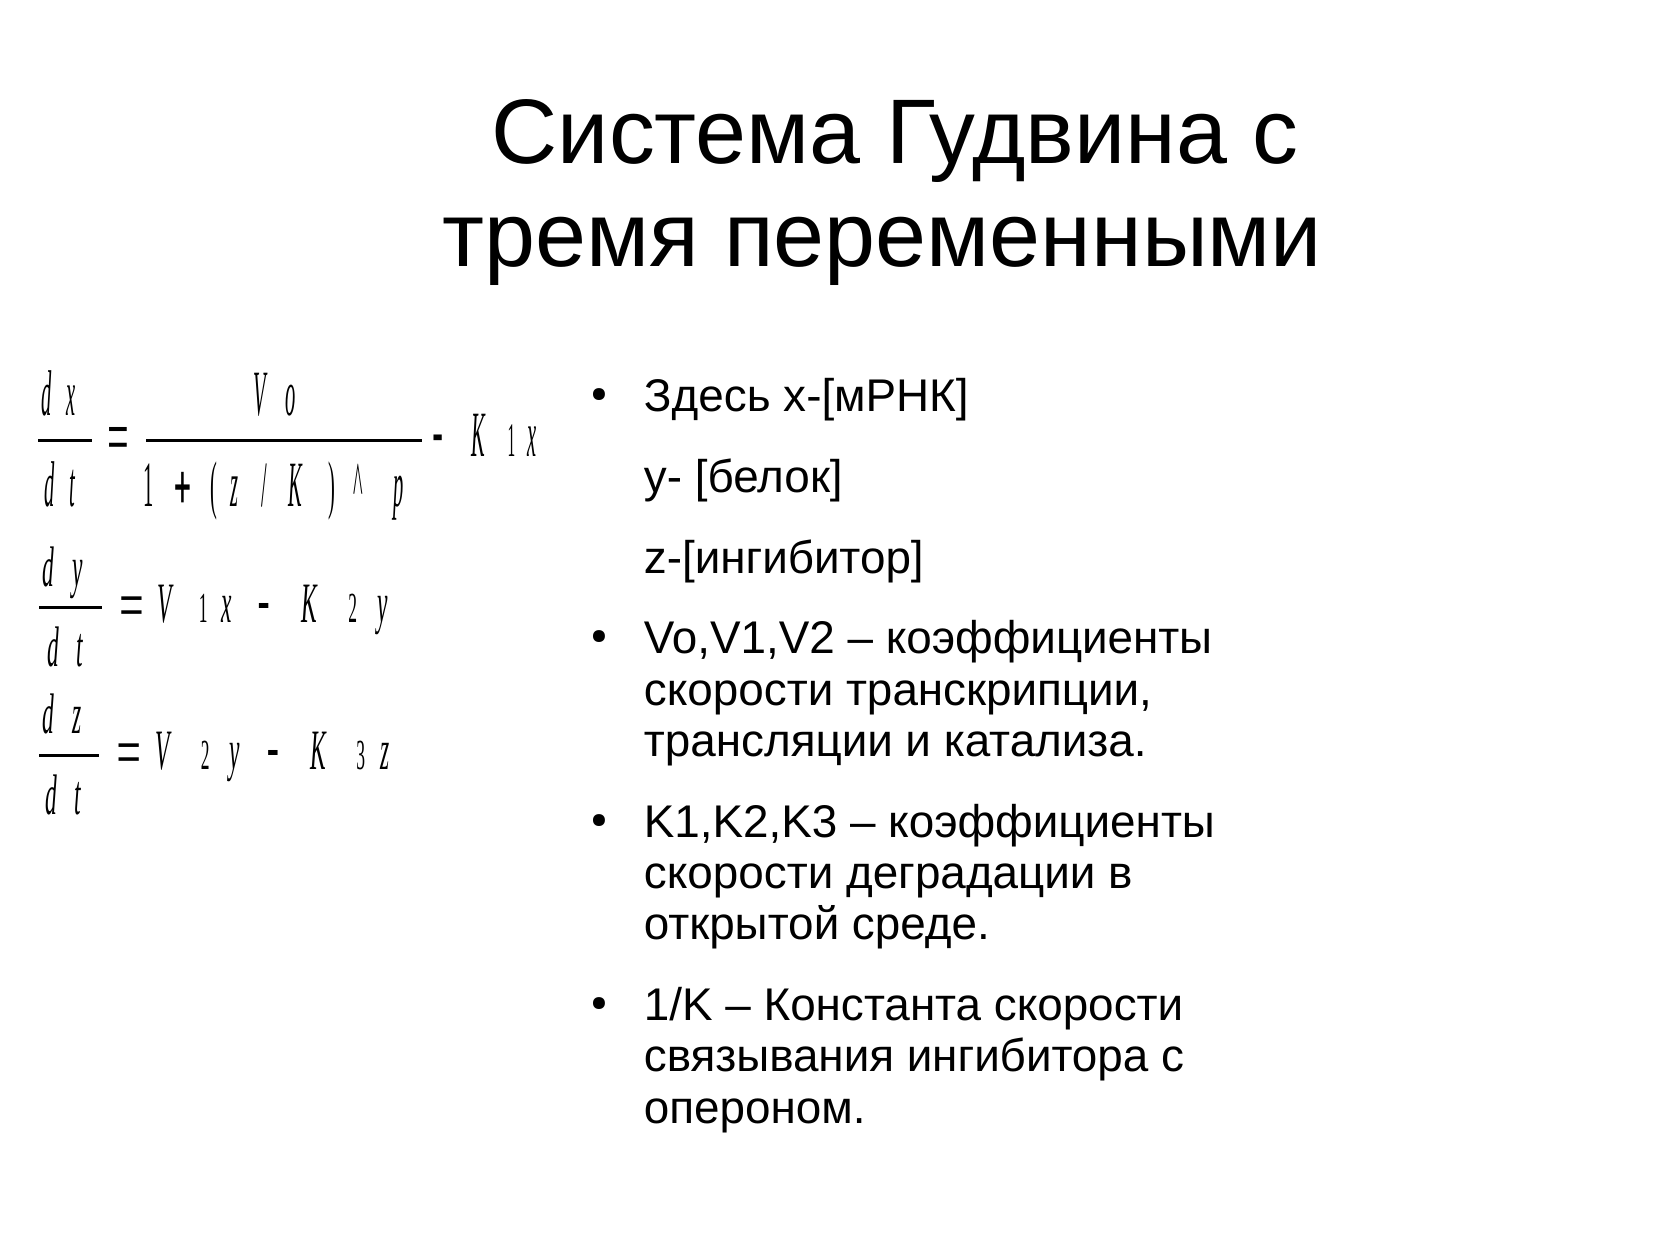

# Система Гудвина c тремя переменными
Здесь x-[мРНК]
y- [белок]
z-[ингибитор]
Vo,V1,V2 – коэффициенты скорости транскрипции, трансляции и катализа.
K1,K2,K3 – коэффициенты скорости деградации в открытой среде.
1/K – Константа скорости связывания ингибитора с опероном.